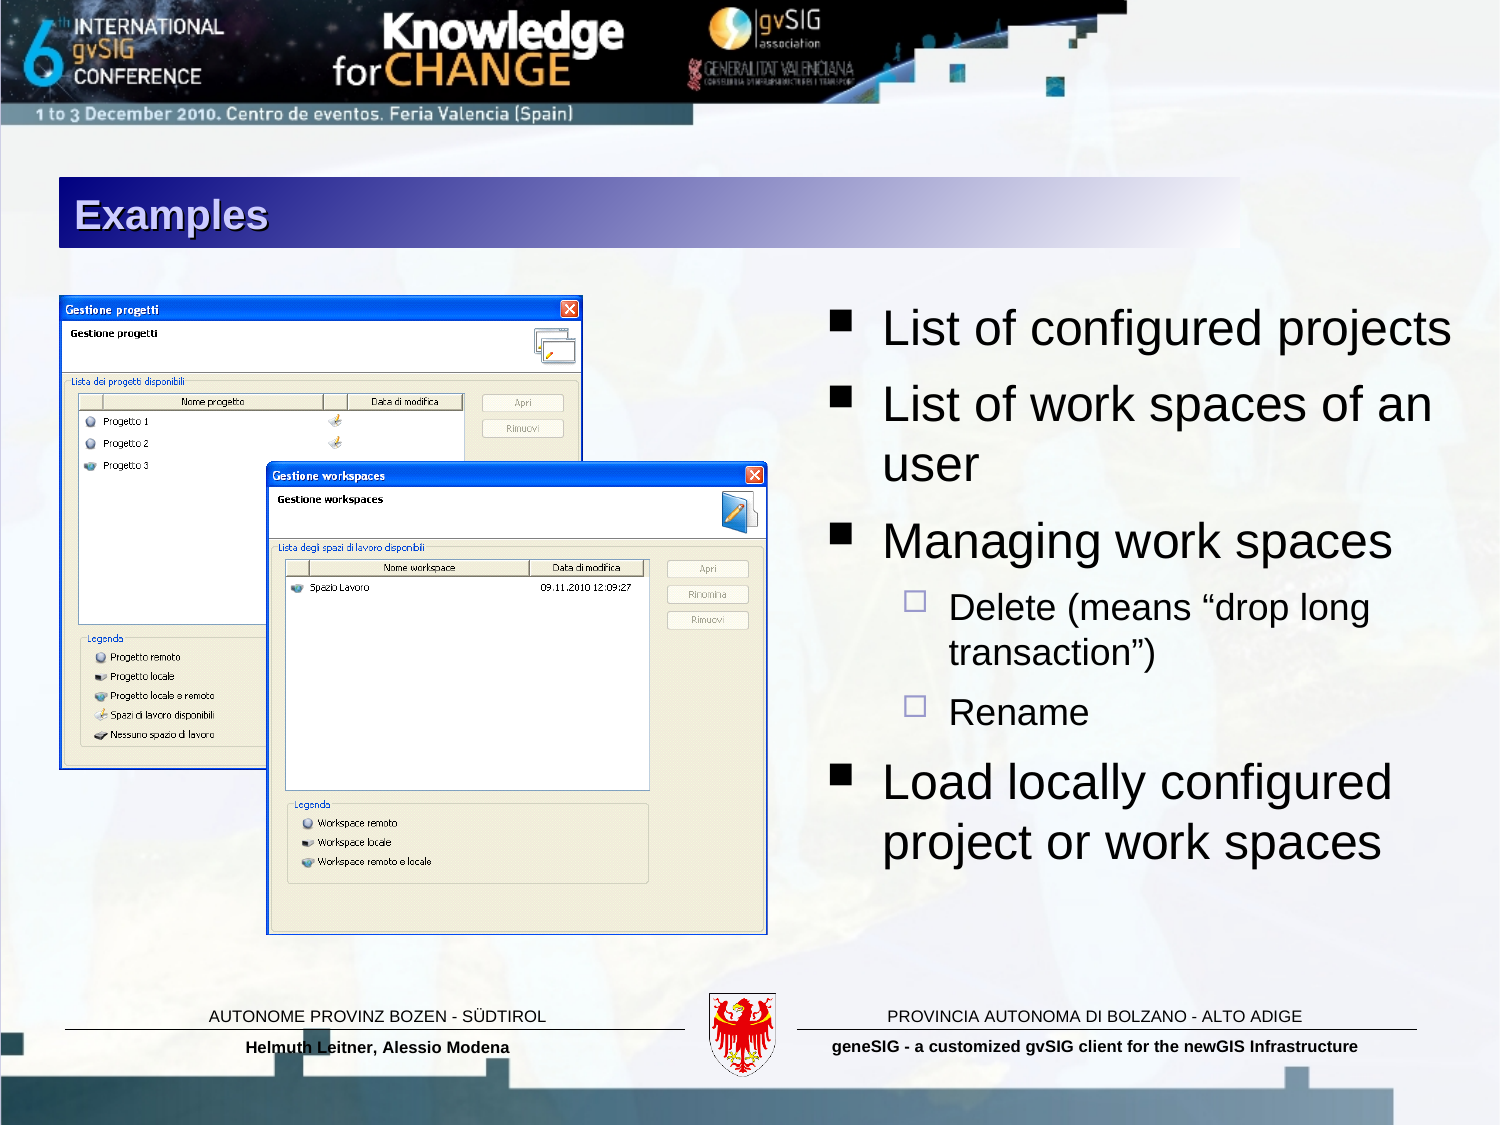

Examples
# List of configured projects
List of work spaces of an user
Managing work spaces
Delete (means “drop long transaction”)
Rename
Load locally configured project or work spaces